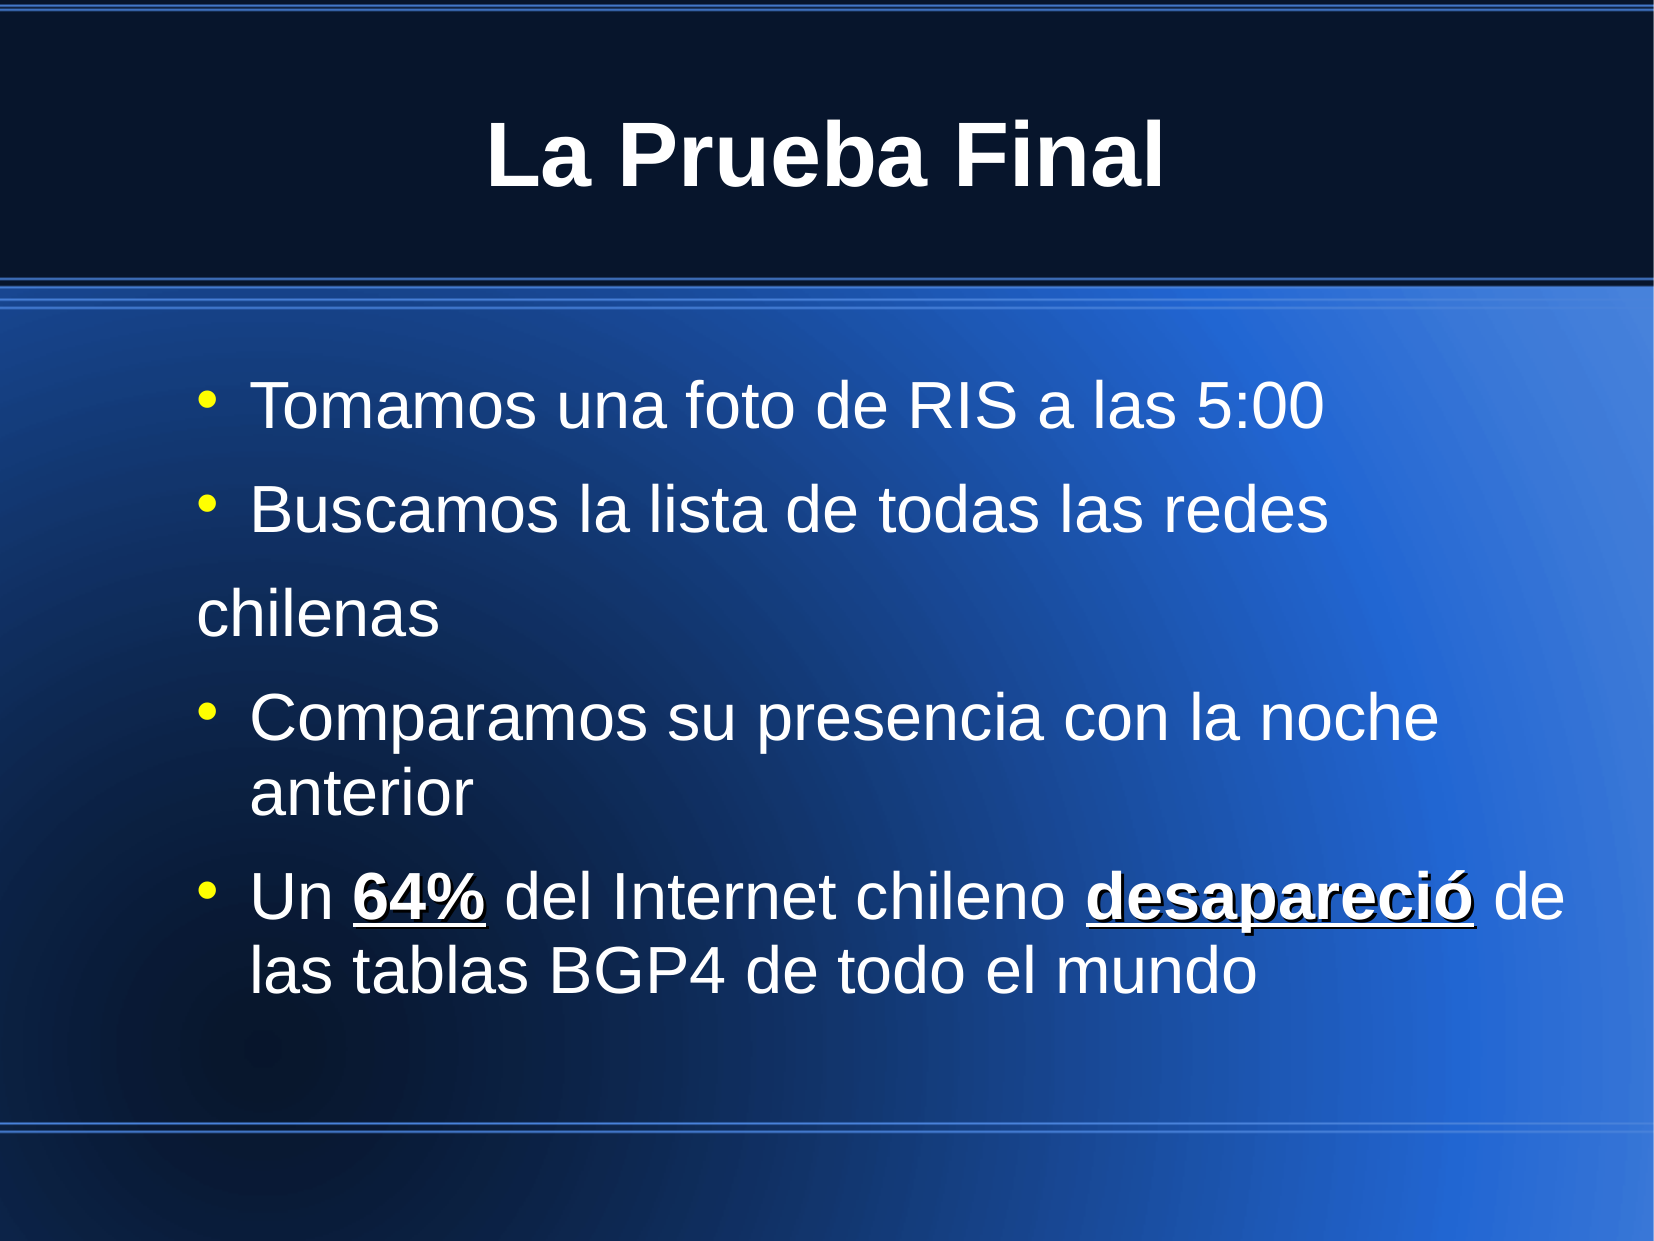

# La Prueba Final
Tomamos una foto de RIS a las 5:00
Buscamos la lista de todas las redes
chilenas
Comparamos su presencia con la noche anterior
Un 64% del Internet chileno desapareció de las tablas BGP4 de todo el mundo